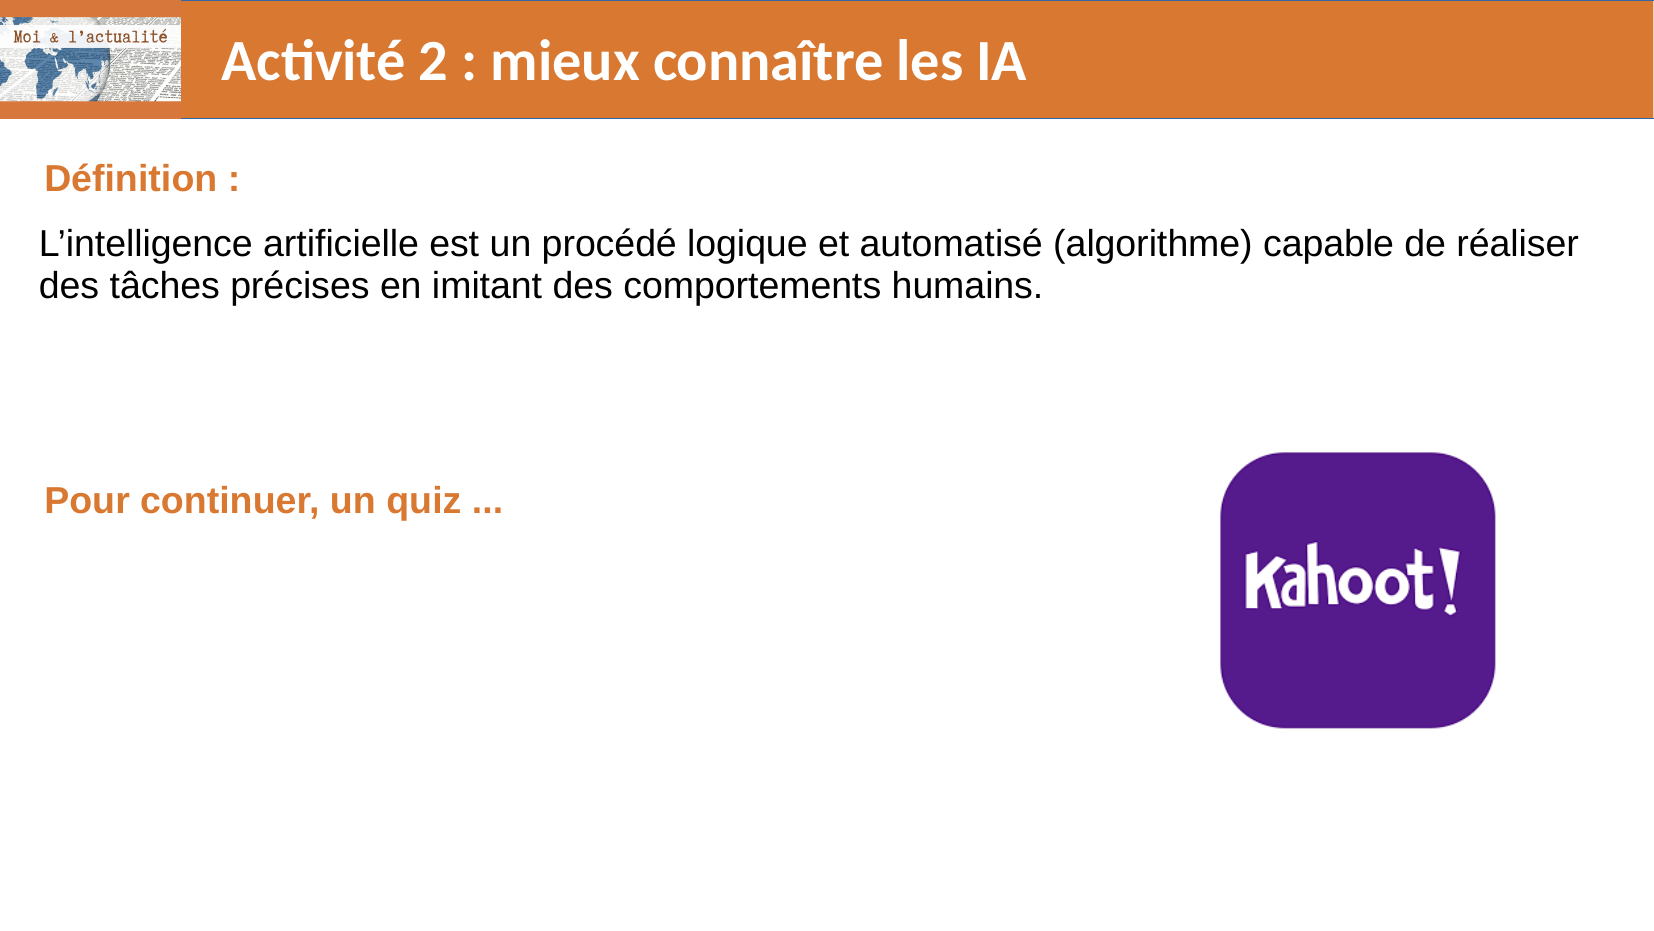

Activité 2 : mieux connaître les IA
Définition :
L’intelligence artificielle est un procédé logique et automatisé (algorithme) capable de réaliser des tâches précises en imitant des comportements humains.
Pour continuer, un quiz ...